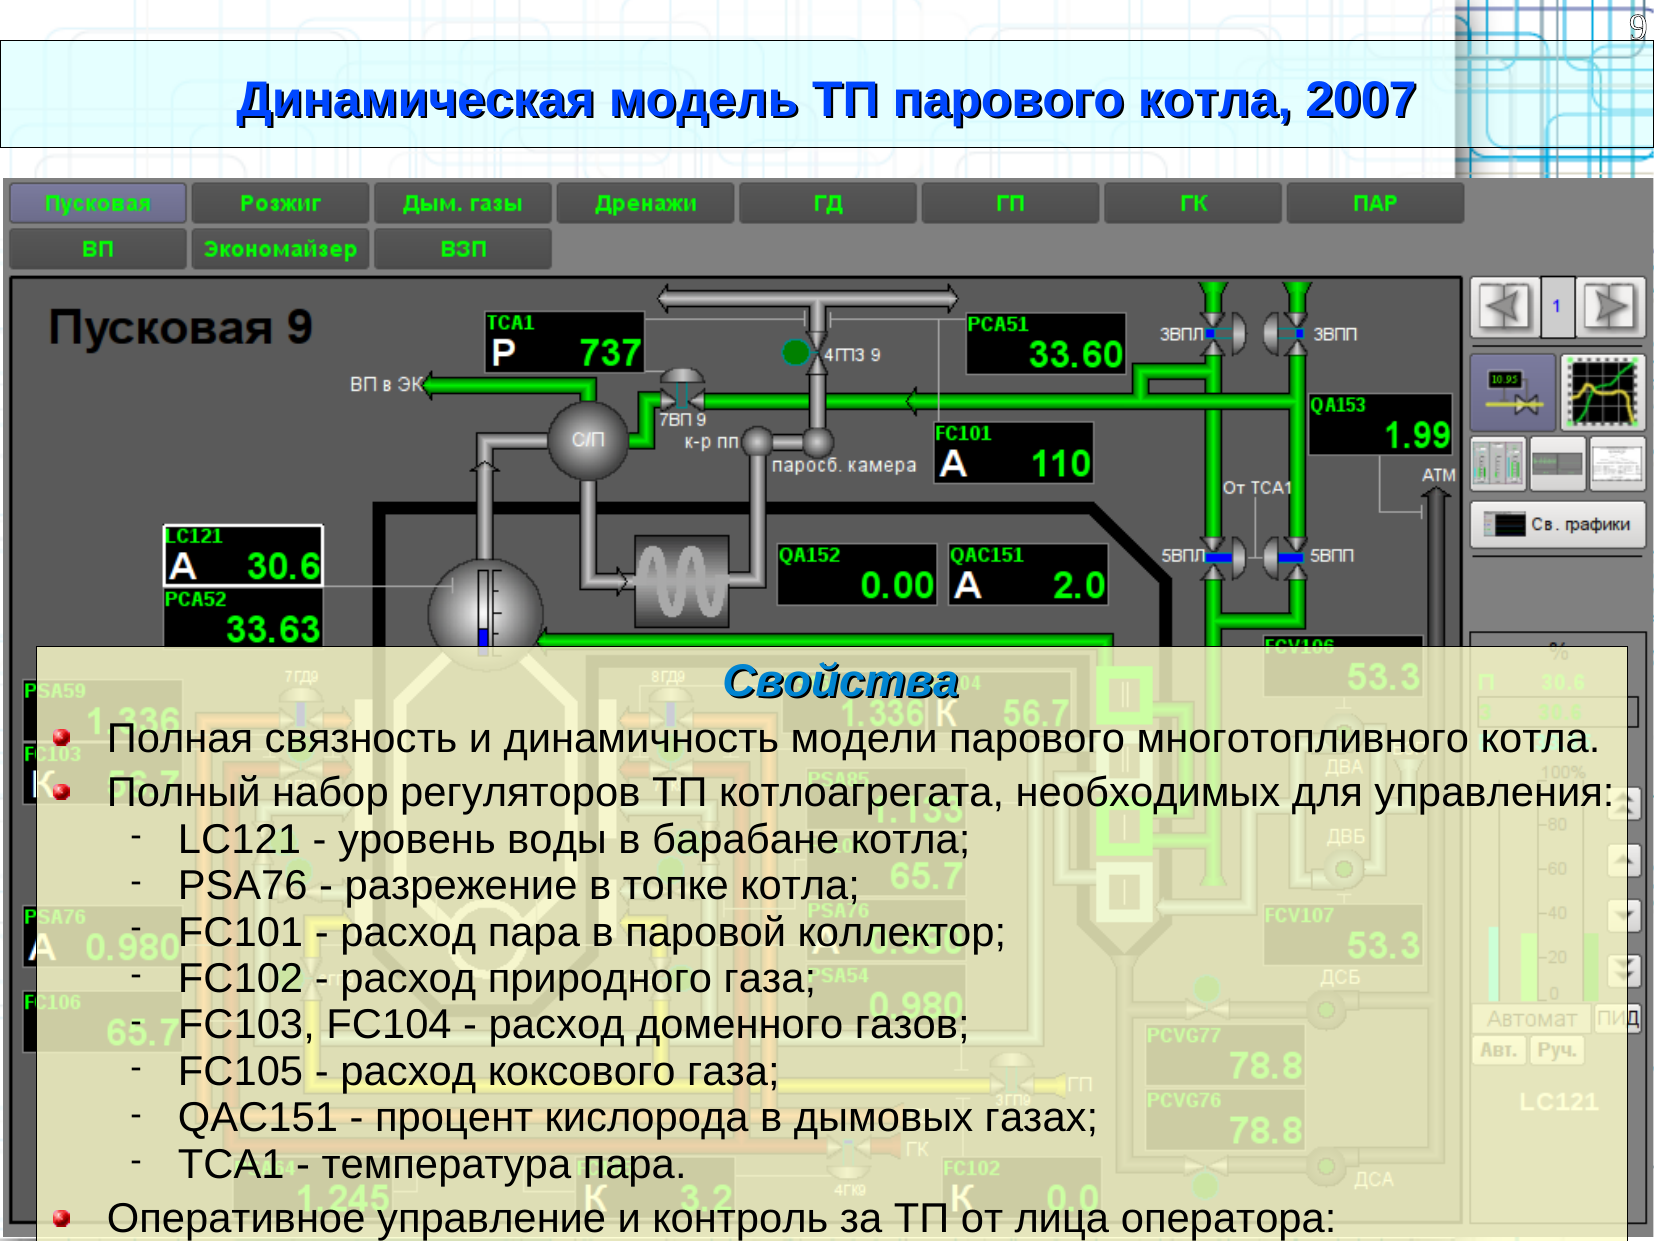

9
# Динамическая модель ТП парового котла, 2007
Свойства
Полная связность и динамичность модели парового многотопливного котла.
Полный набор регуляторов ТП котлоагрегата, необходимых для управления:
LC121 - уровень воды в барабане котла;
PSA76 - разрежение в топке котла;
FC101 - расход пара в паровой коллектор;
FC102 - расход природного газа;
FC103, FC104 - расход доменного газов;
FC105 - расход коксового газа;
QAC151 - процент кислорода в дымовых газах;
TCA1 - температура пара.
Оперативное управление и контроль за ТП от лица оператора:
управление регуляторами;
изучение динамики процесса по графикам.
Практика свободных SCADA-систем